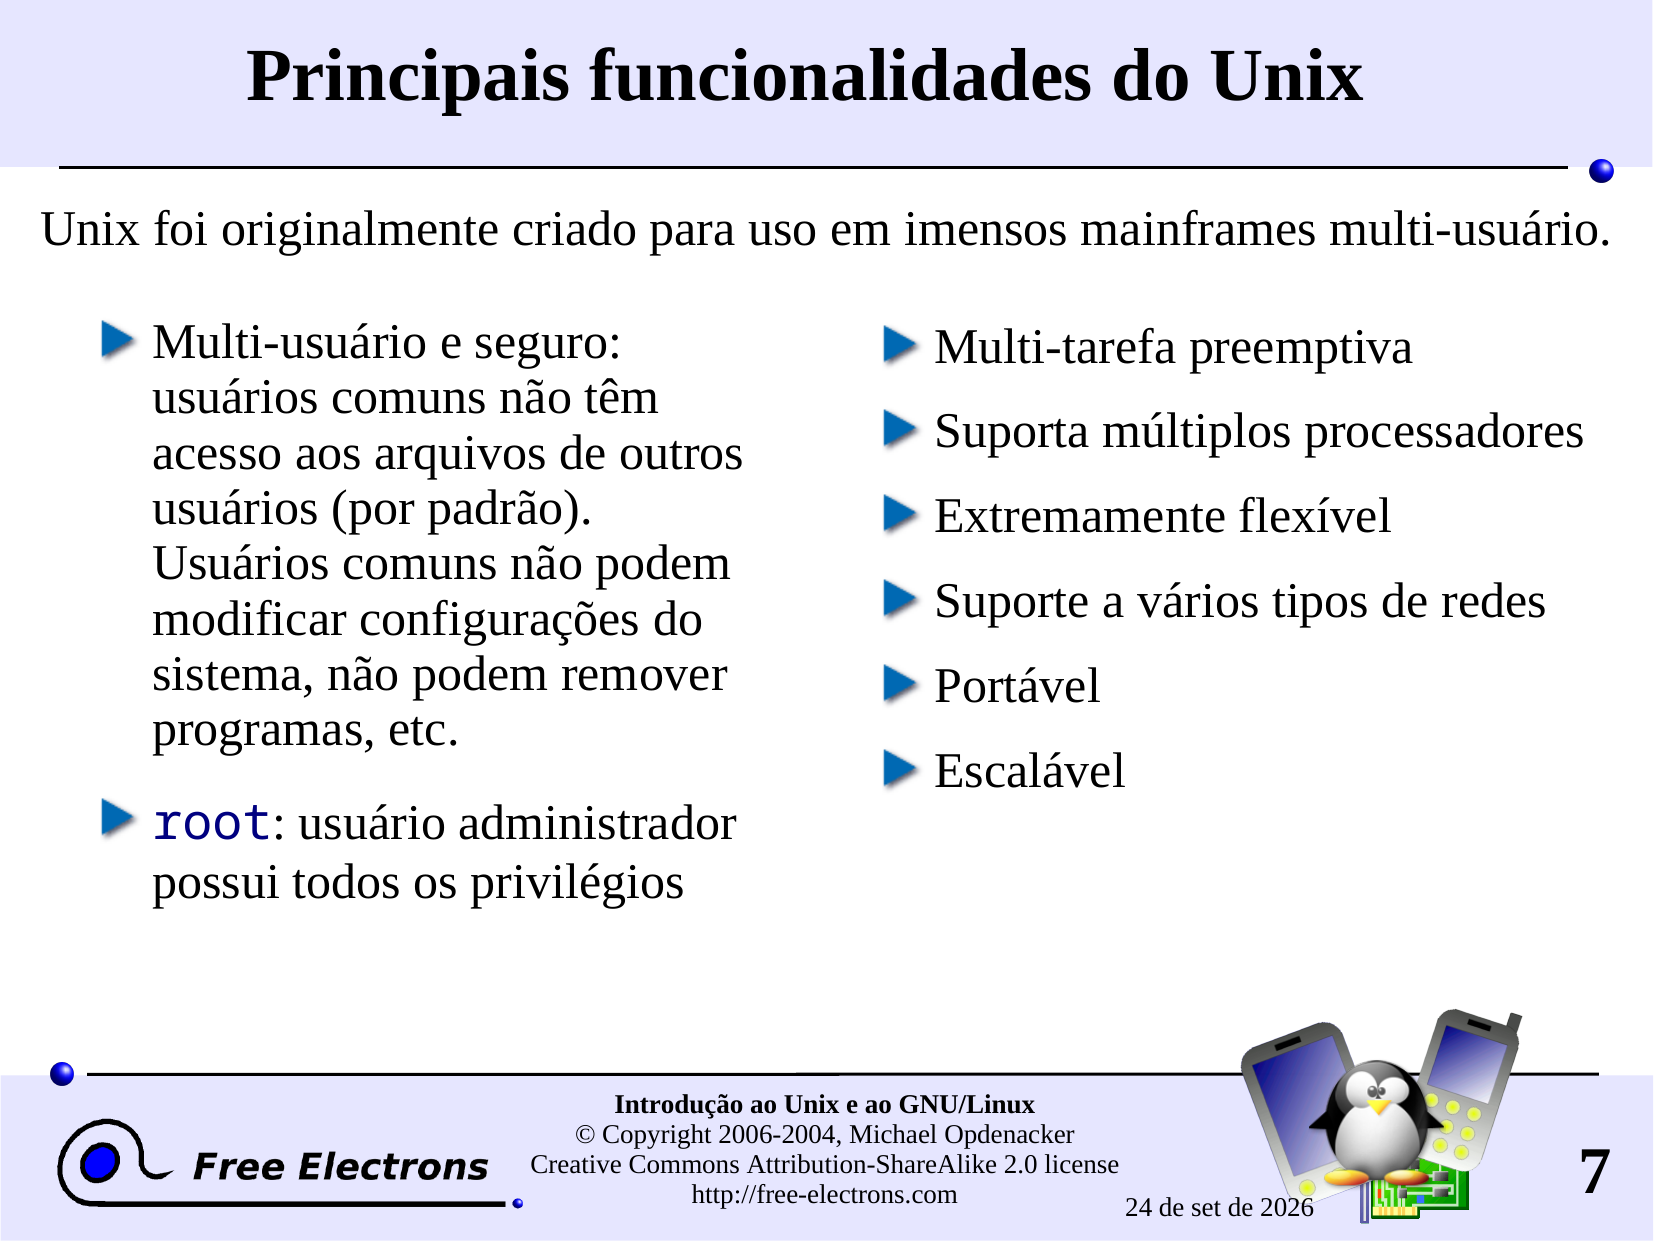

# Principais funcionalidades do Unix
Unix foi originalmente criado para uso em imensos mainframes multi-usuário.
Multi-usuário e seguro:
usuários comuns não têm acesso aos arquivos de outros usuários (por padrão). Usuários comuns não podem modificar configurações do sistema, não podem remover programas, etc.
root: usuário administrador possui todos os privilégios
Multi-tarefa preemptiva
Suporta múltiplos processadores
Extremamente flexível
Suporte a vários tipos de redes
Portável
Escalável